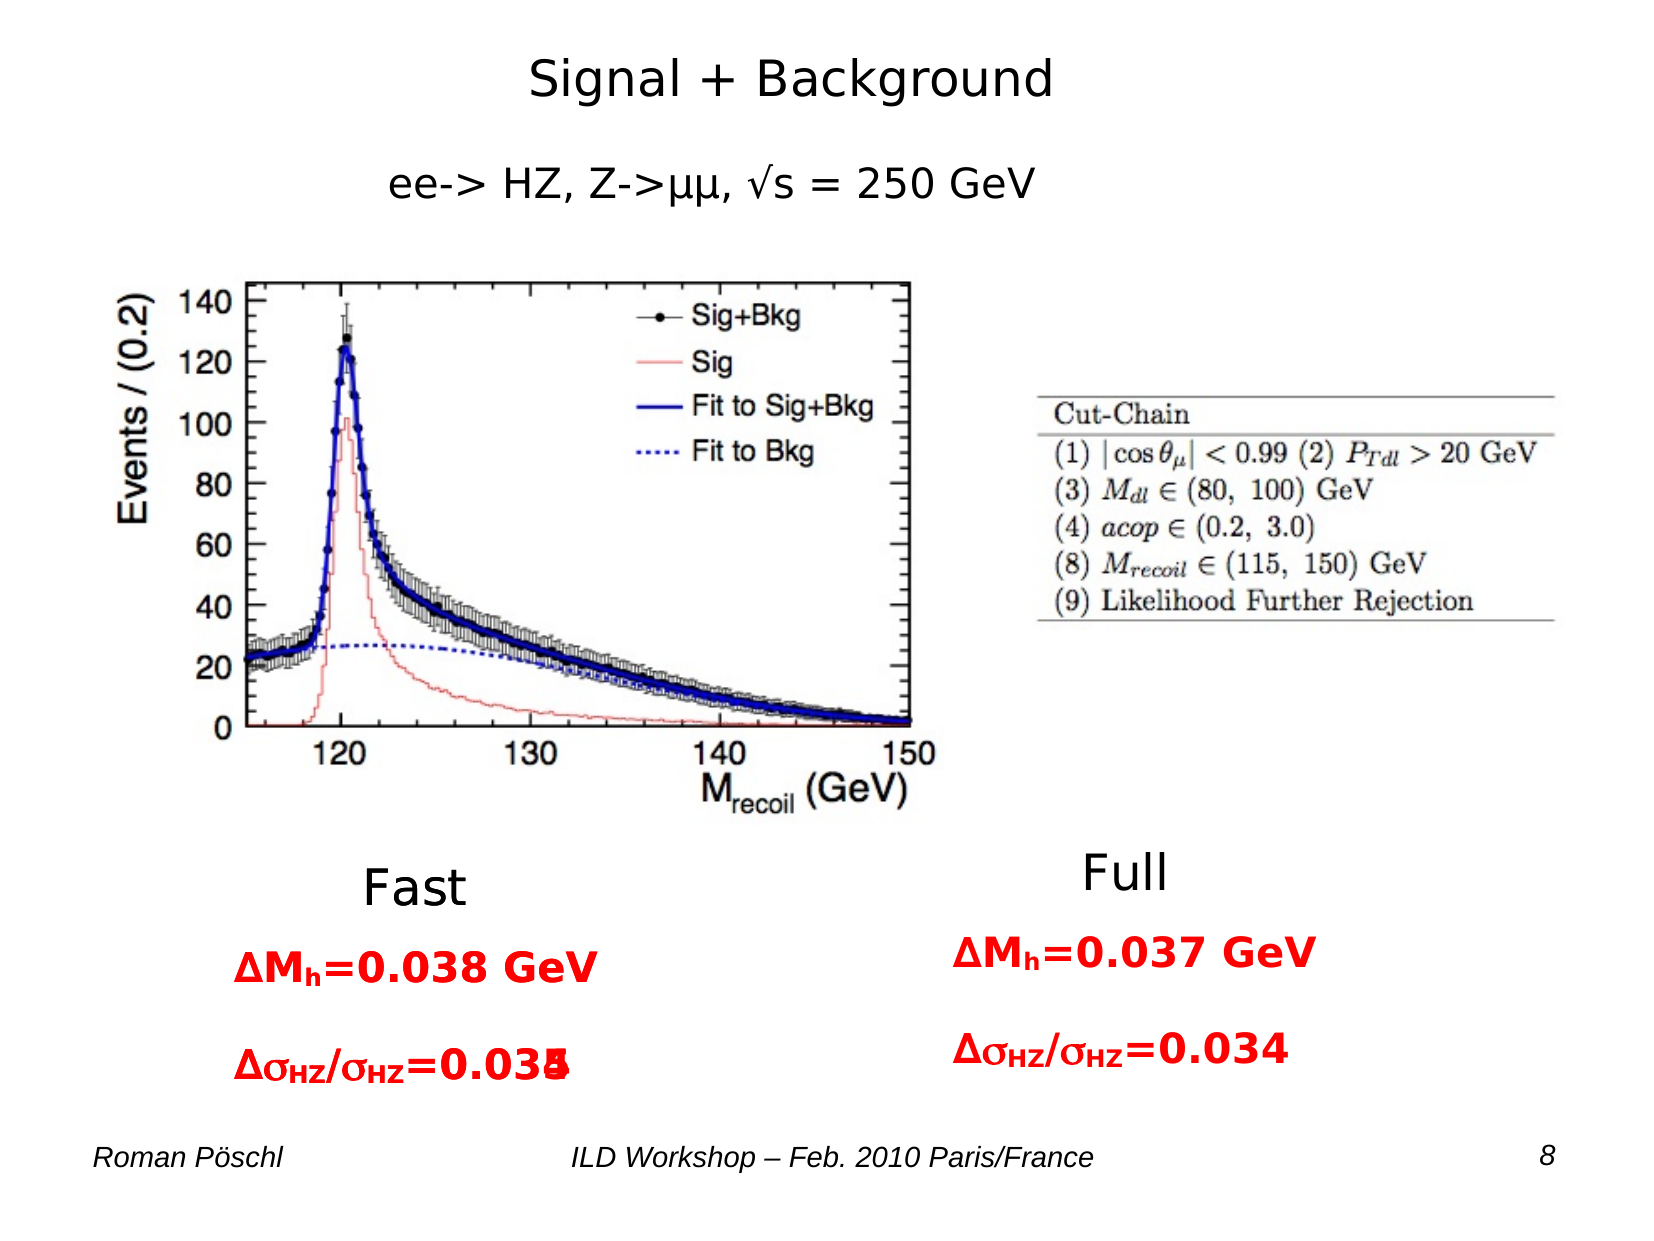

Signal + Background
ee-> HZ, Z->µµ, √s = 250 GeV
Full
Fast
Fast
∆Mh=0.037 GeV
∆σHZ/σHZ=0.034
∆Mh=0.038 GeV
∆σHZ/σHZ=0.035
∆Mh=0.038 GeV
∆σHZ/σHZ=0.034